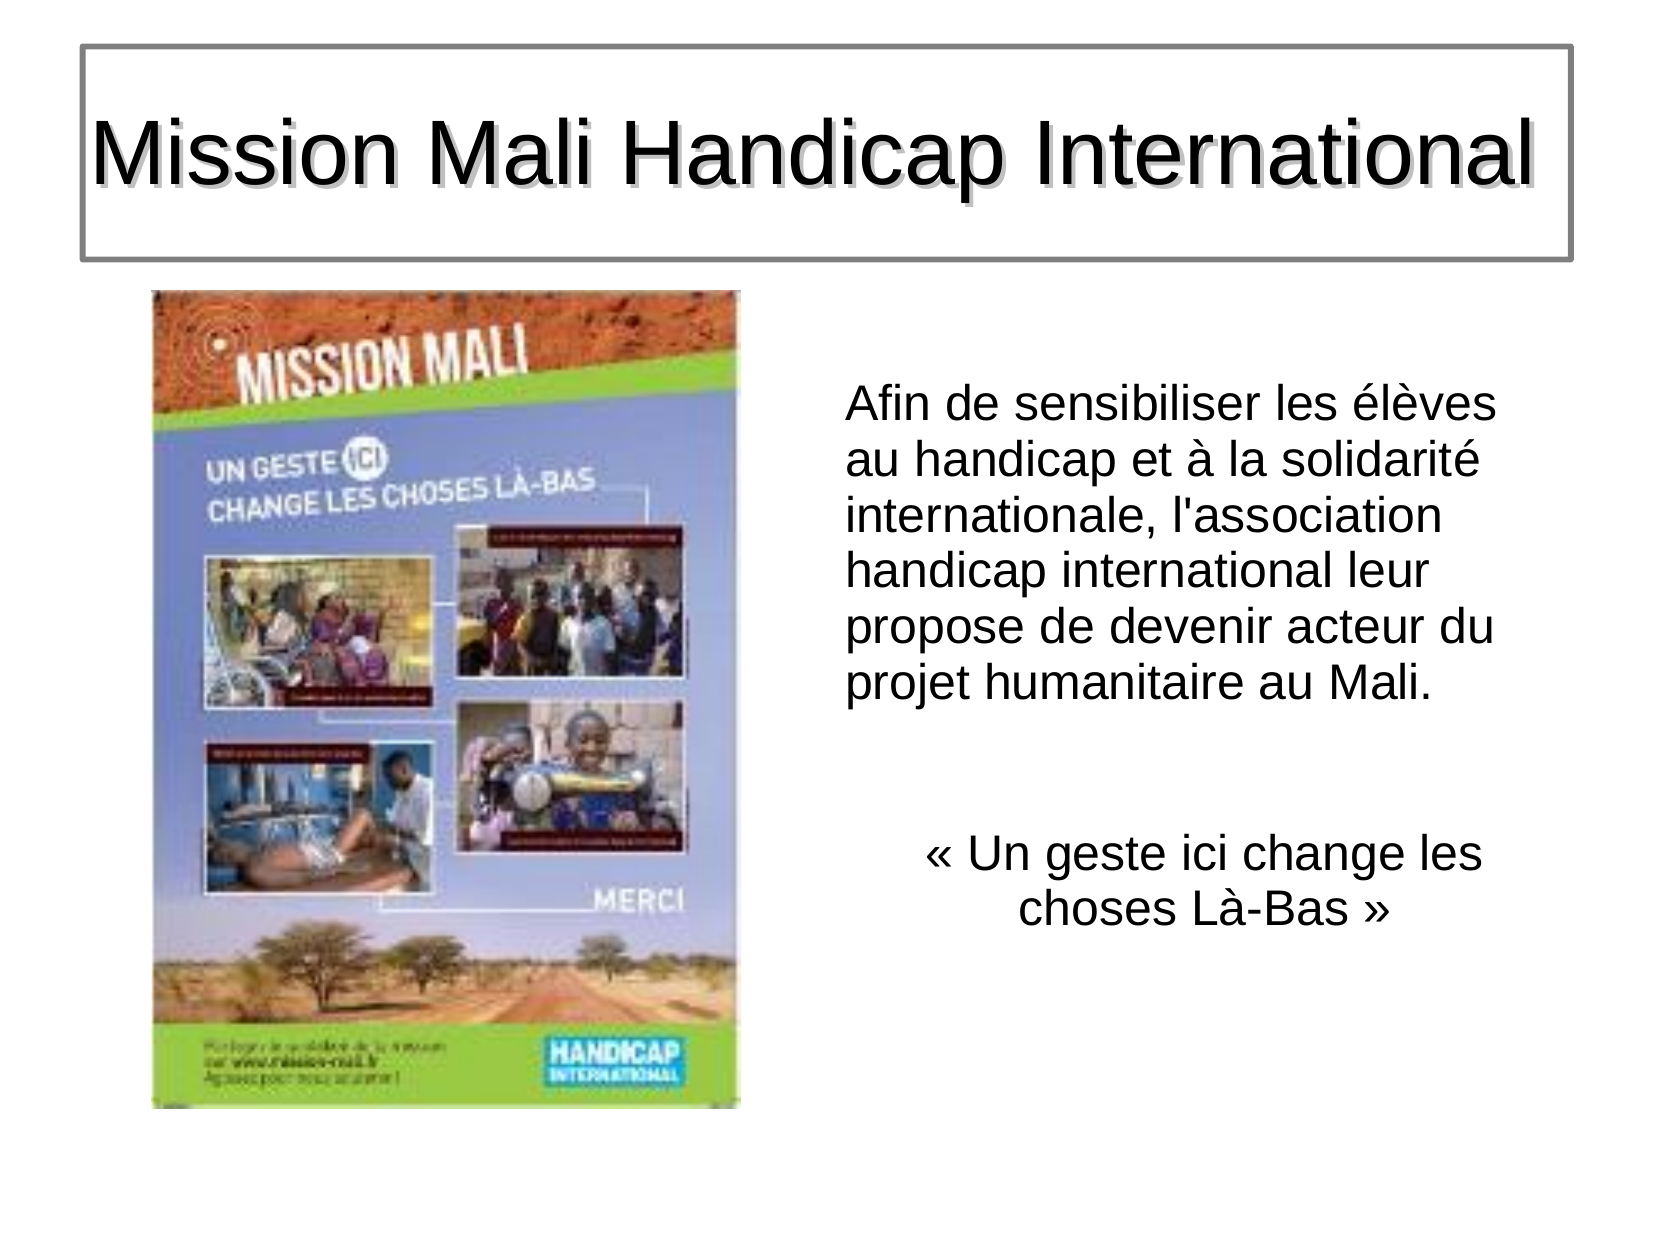

# Mission Mali Handicap International
Afin de sensibiliser les élèves au handicap et à la solidarité internationale, l'association handicap international leur propose de devenir acteur du projet humanitaire au Mali.
« Un geste ici change les choses Là-Bas »